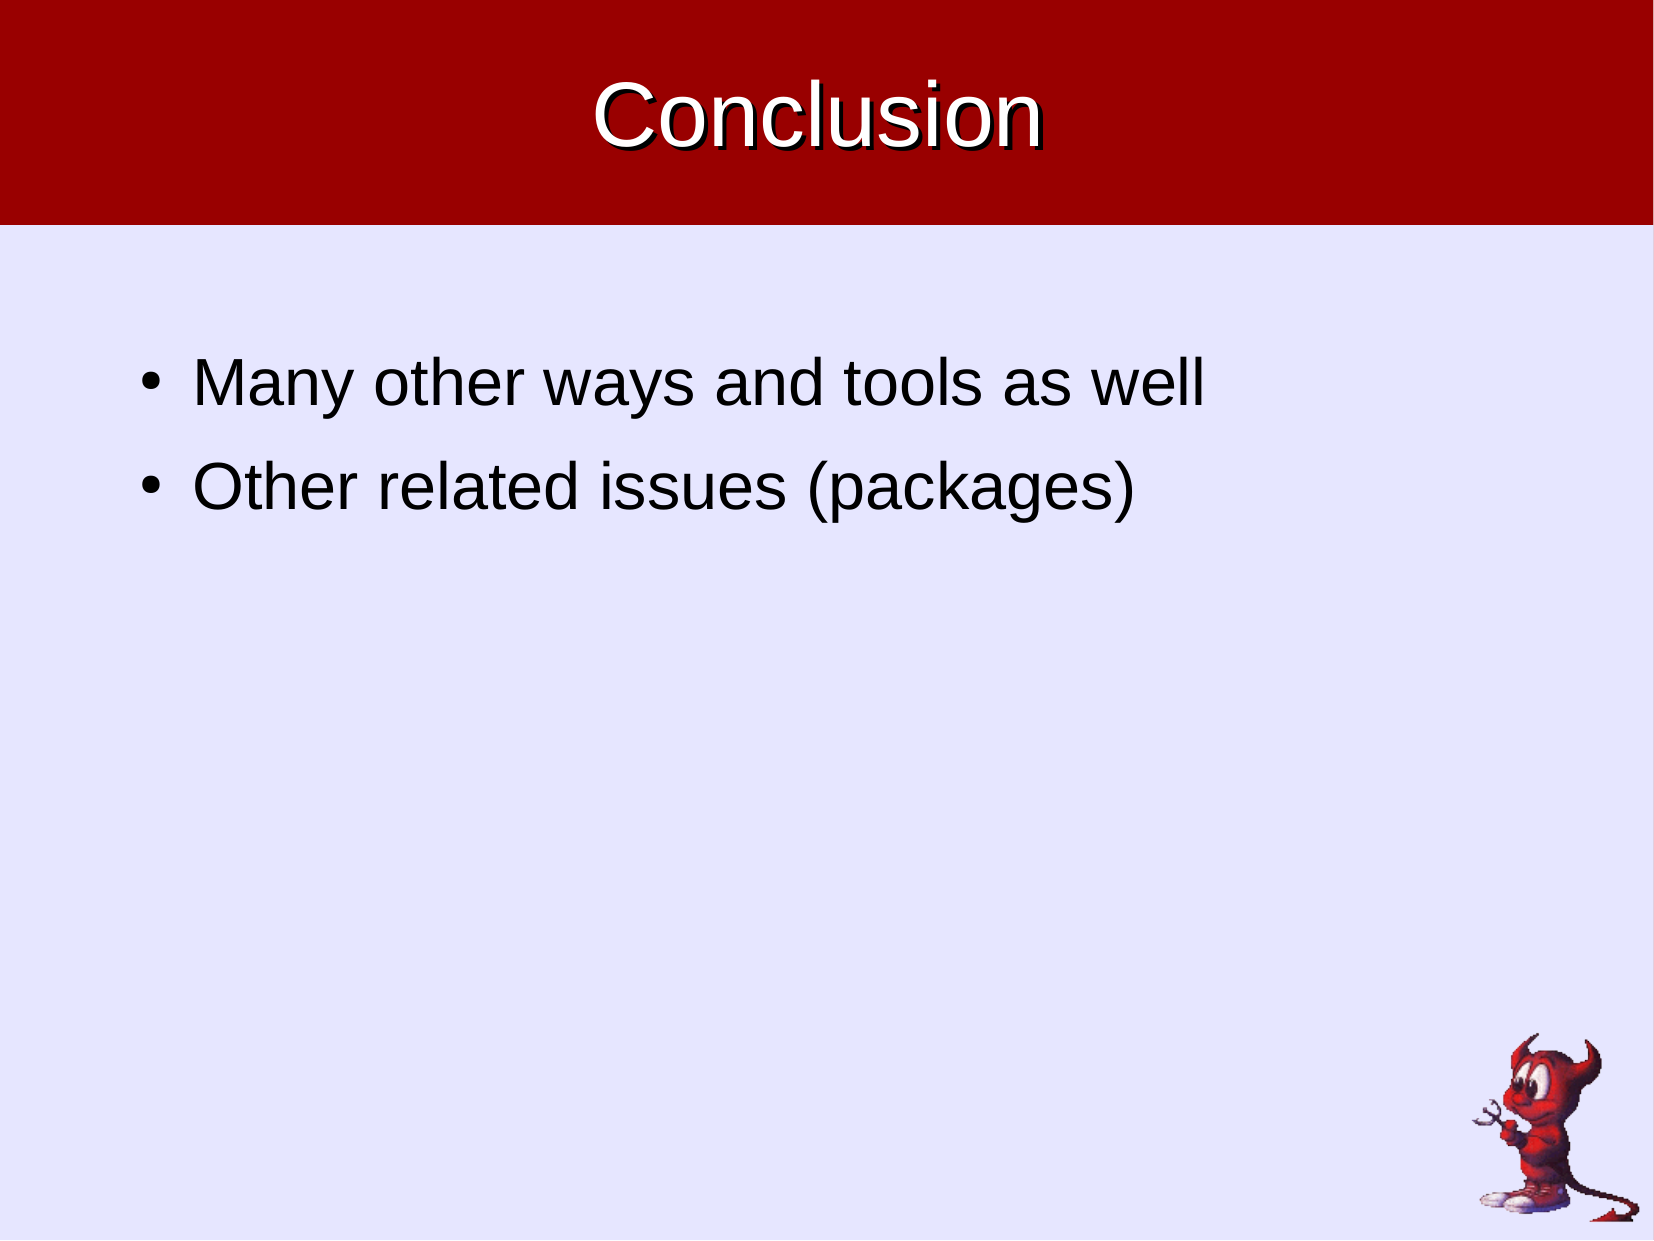

# Conclusion
Many other ways and tools as well
Other related issues (packages)